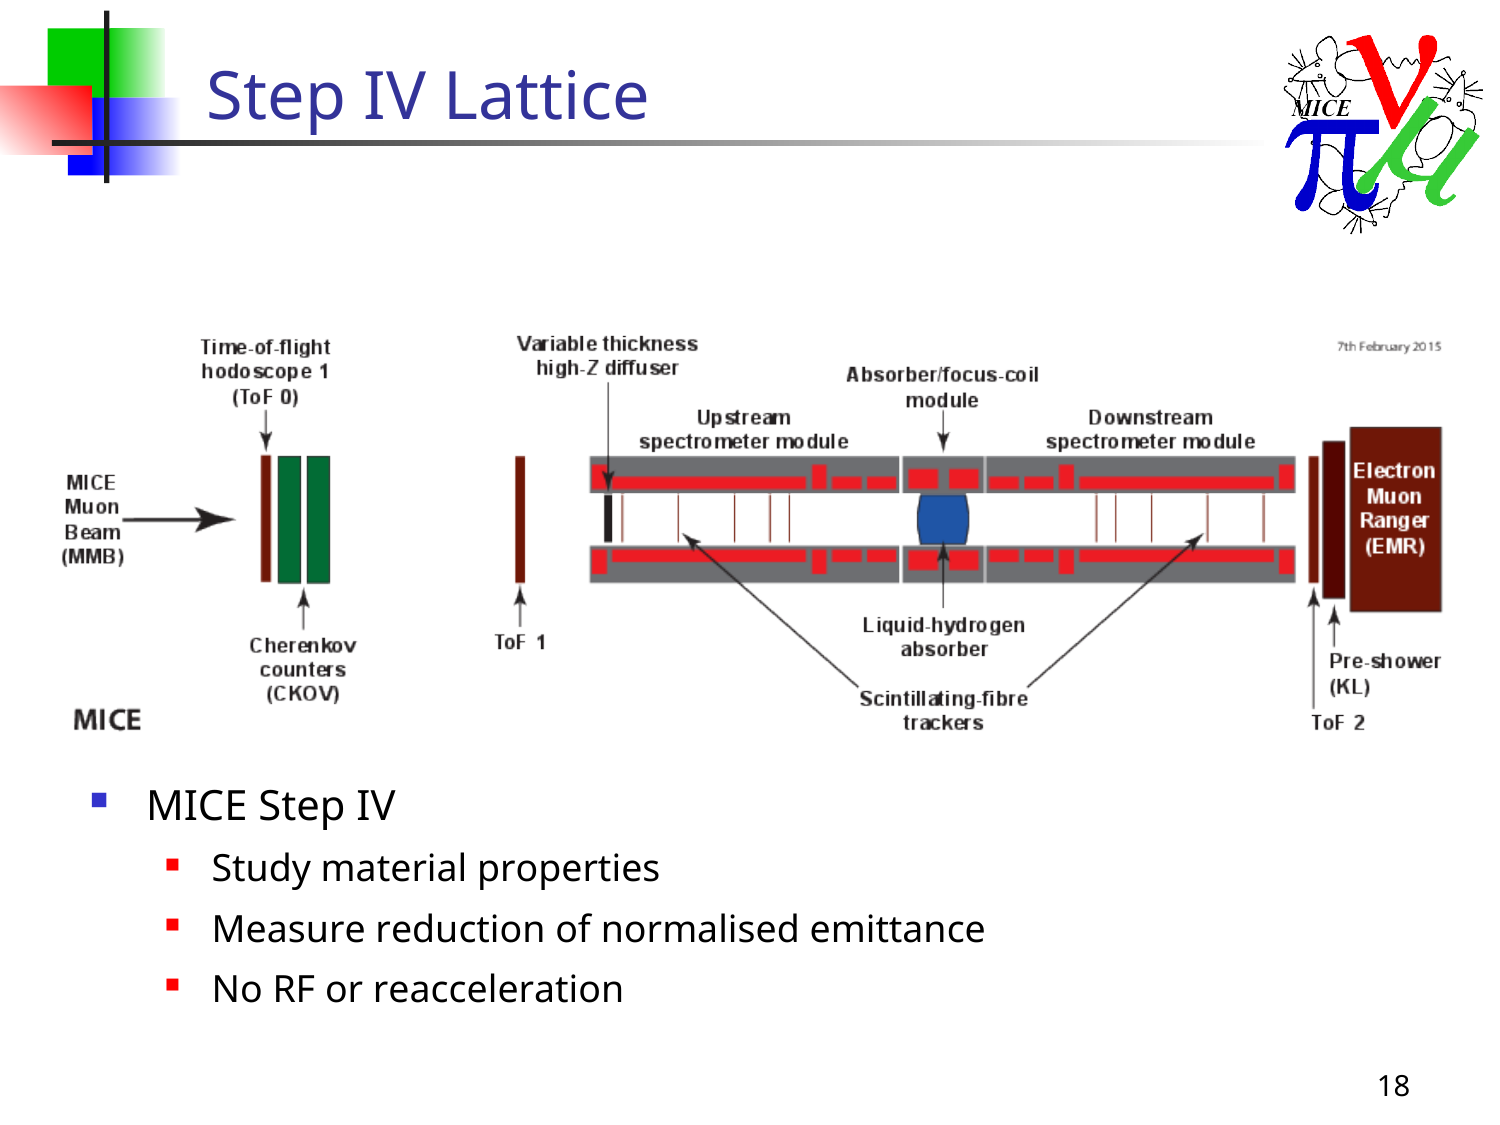

# Step IV Lattice
MICE Step IV
Study material properties
Measure reduction of normalised emittance
No RF or reacceleration
18